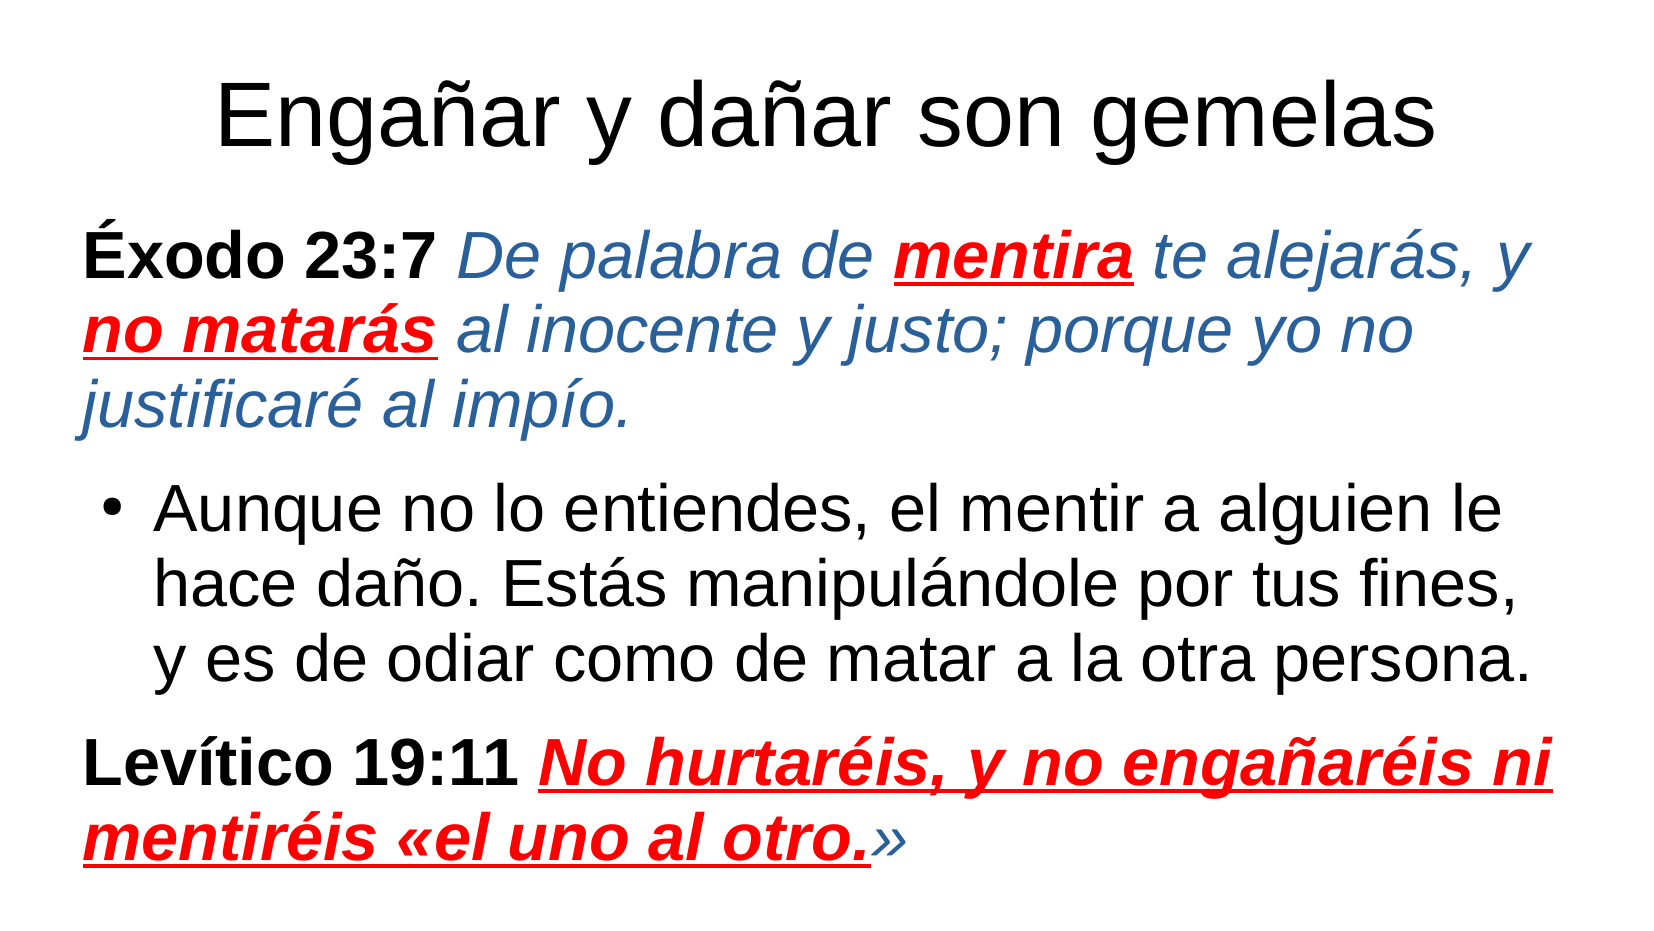

# Engañar y dañar son gemelas
Éxodo 23:7 De palabra de mentira te alejarás, y no matarás al inocente y justo; porque yo no justificaré al impío.
Aunque no lo entiendes, el mentir a alguien le hace daño. Estás manipulándole por tus fines, y es de odiar como de matar a la otra persona.
Levítico 19:11 No hurtaréis, y no engañaréis ni mentiréis «el uno al otro.»